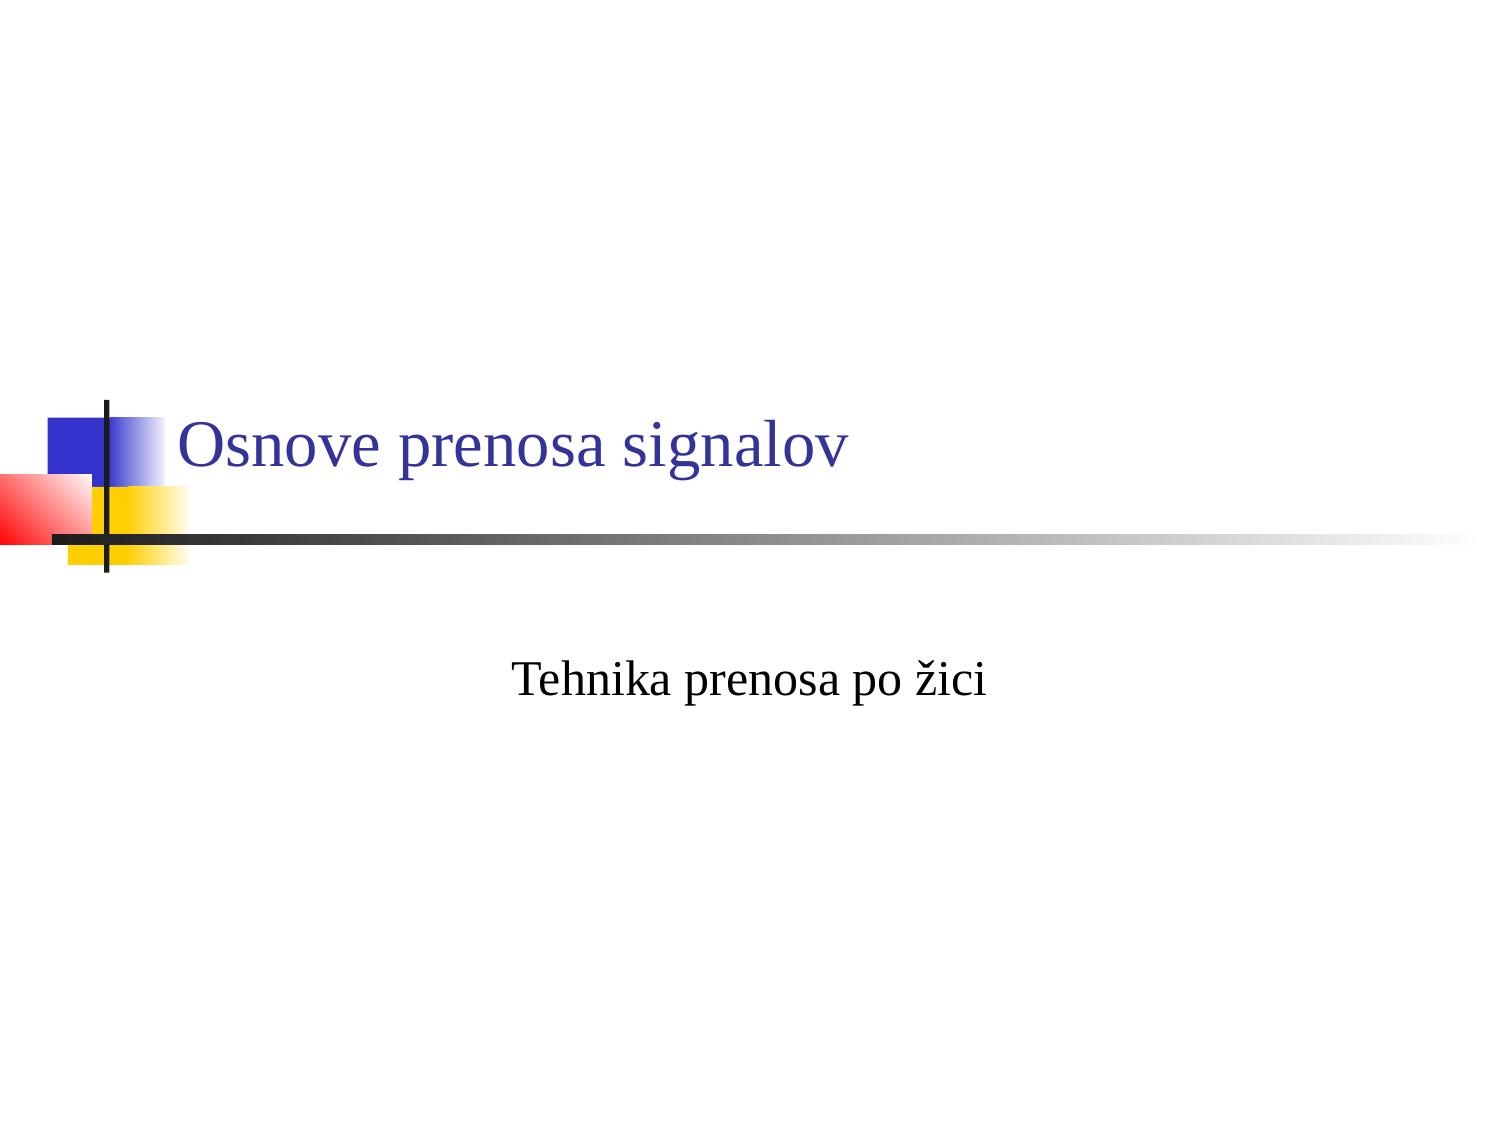

# Osnove prenosa signalov
Tehnika prenosa po žici